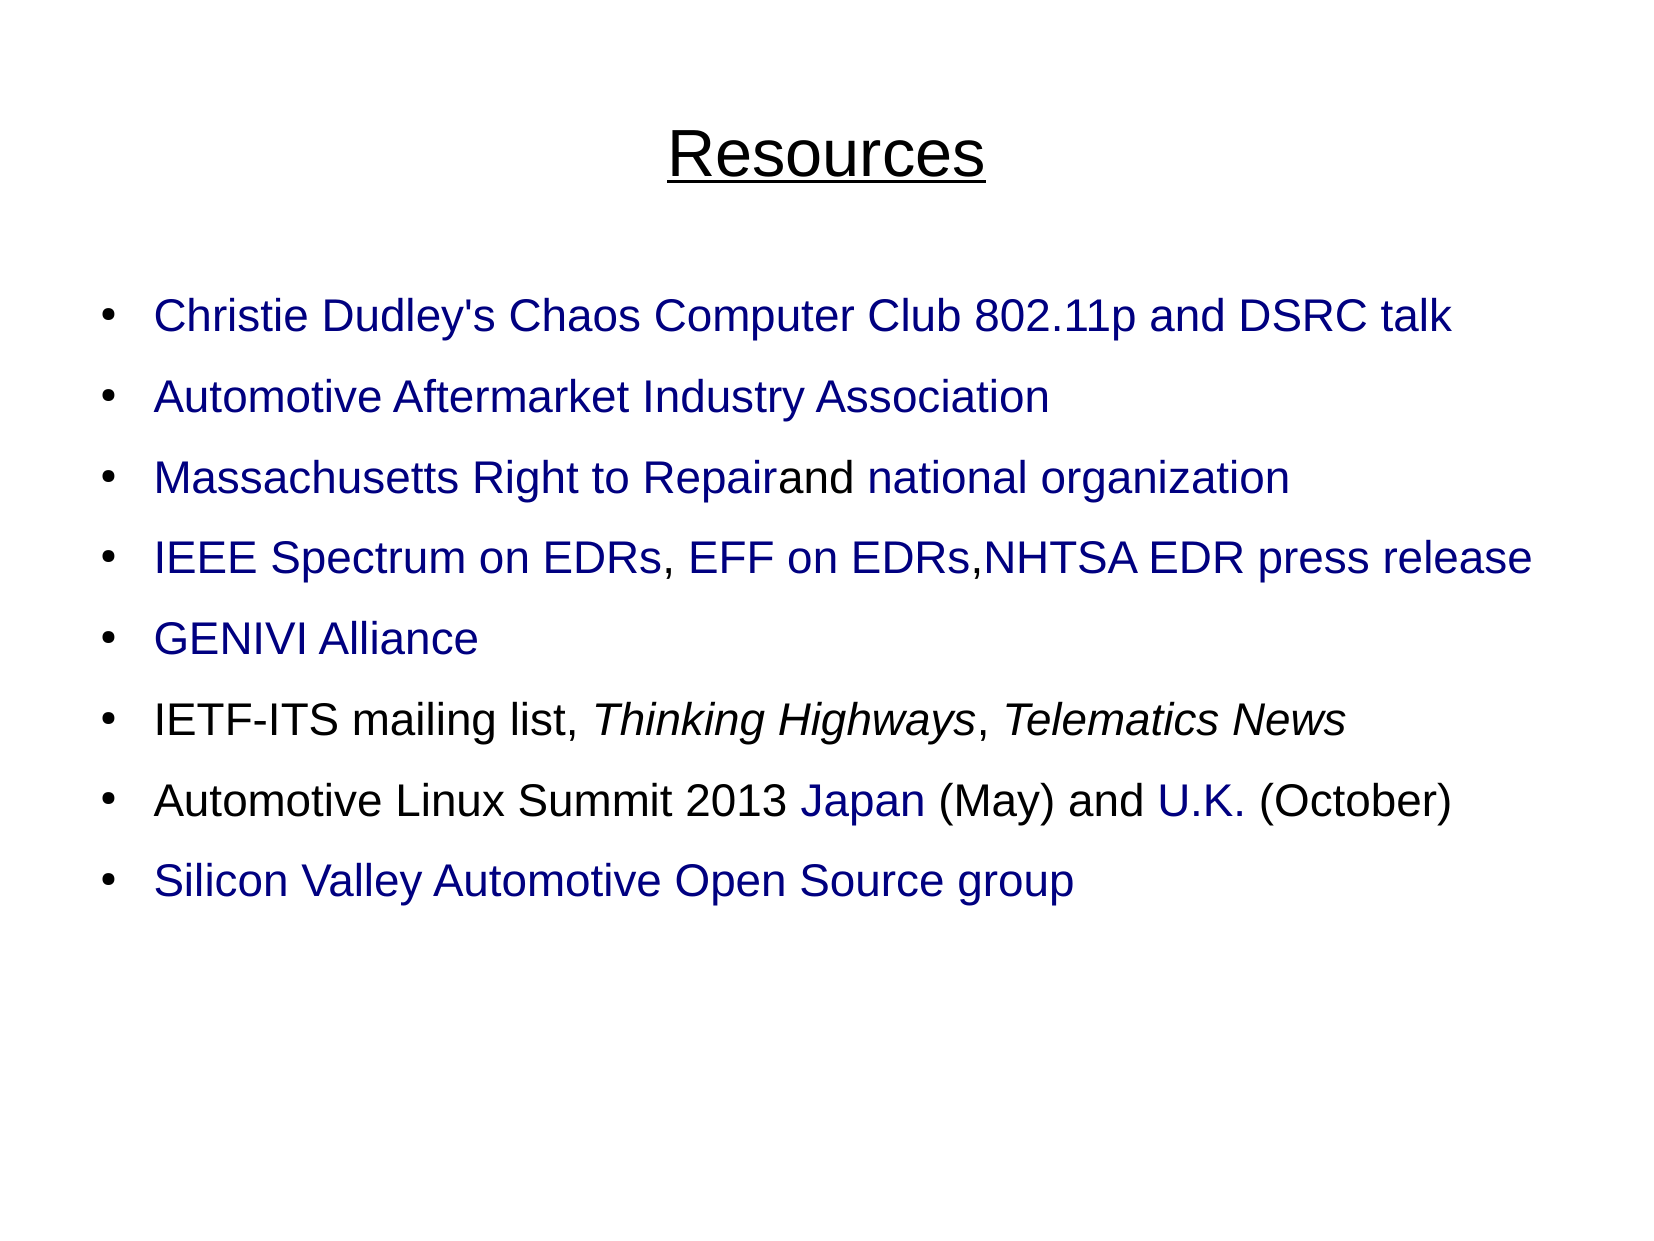

# Resources
Christie Dudley's Chaos Computer Club 802.11p and DSRC talk
Automotive Aftermarket Industry Association
Massachusetts Right to Repairand national organization
IEEE Spectrum on EDRs, EFF on EDRs,NHTSA EDR press release
GENIVI Alliance
IETF-ITS mailing list, Thinking Highways, Telematics News
Automotive Linux Summit 2013 Japan (May) and U.K. (October)
Silicon Valley Automotive Open Source group